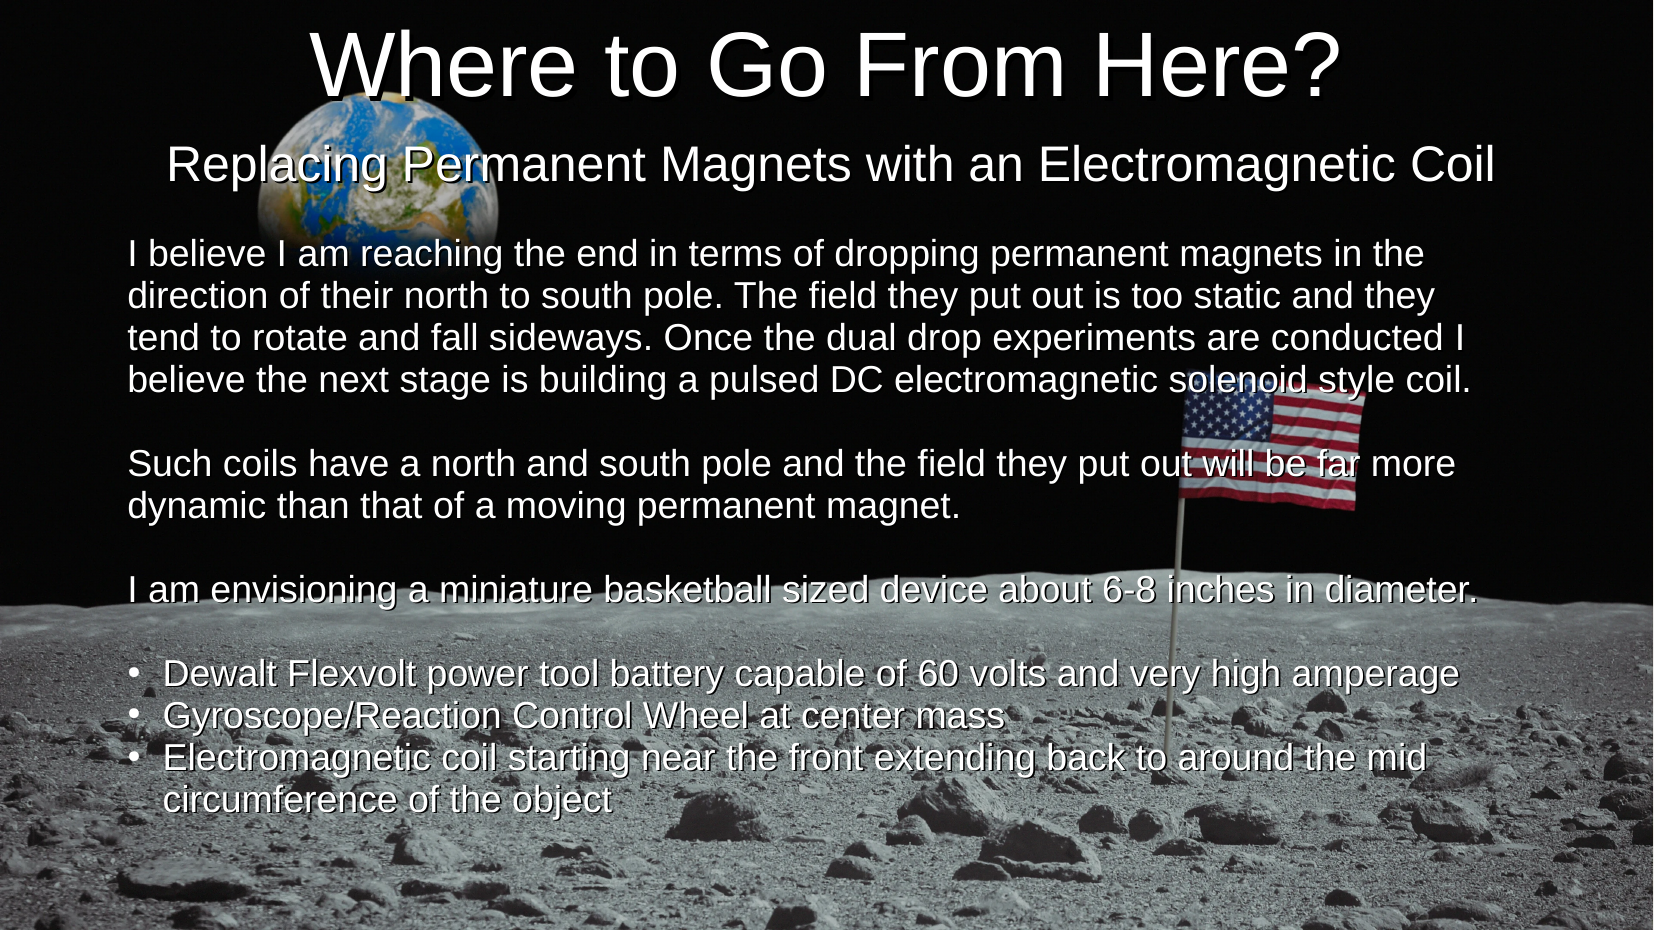

# Where to Go From Here?
Replacing Permanent Magnets with an Electromagnetic Coil
I believe I am reaching the end in terms of dropping permanent magnets in the direction of their north to south pole. The field they put out is too static and they tend to rotate and fall sideways. Once the dual drop experiments are conducted I believe the next stage is building a pulsed DC electromagnetic solenoid style coil.
Such coils have a north and south pole and the field they put out will be far more dynamic than that of a moving permanent magnet.
I am envisioning a miniature basketball sized device about 6-8 inches in diameter.
Dewalt Flexvolt power tool battery capable of 60 volts and very high amperage
Gyroscope/Reaction Control Wheel at center mass
Electromagnetic coil starting near the front extending back to around the mid circumference of the object